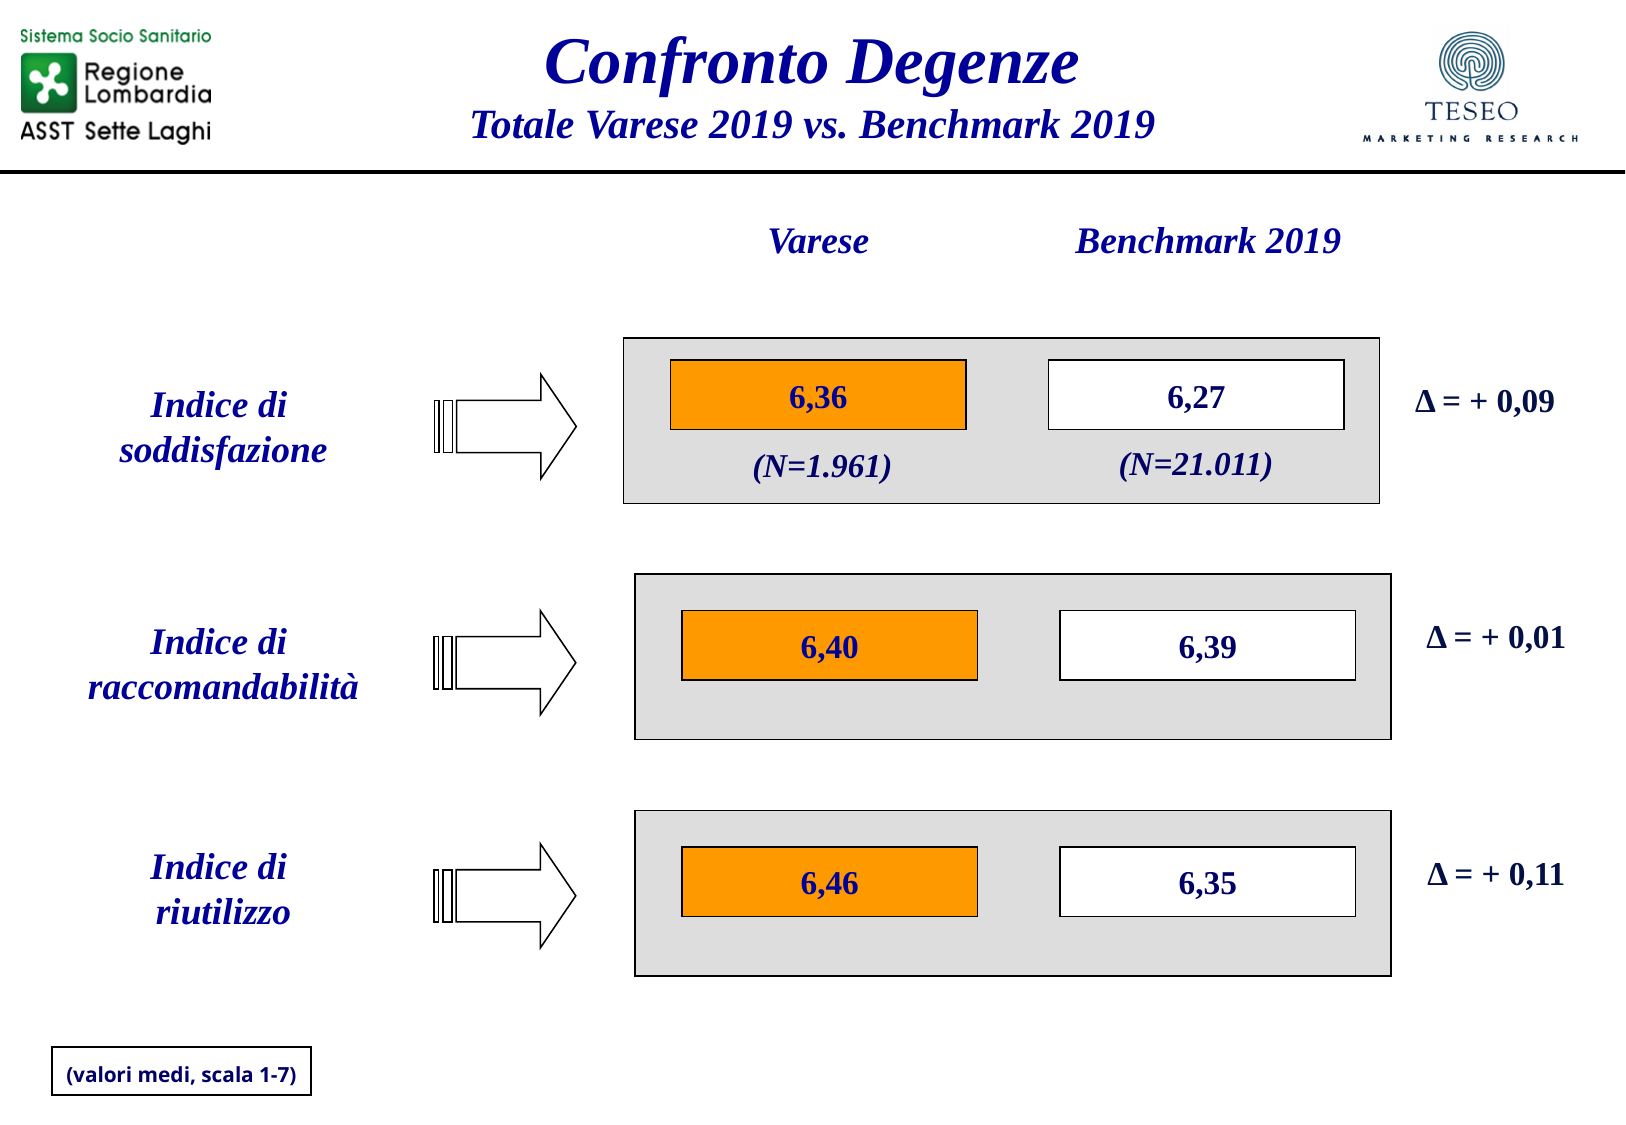

Confronto Degenze
Totale Varese 2019 vs. Benchmark 2019
Varese
Benchmark 2019
6,36
6,27
Indice di
soddisfazione
Δ = + 0,09
(N=21.011)
(N=1.961)
Δ = + 0,01
Indice di
raccomandabilità
6,40
6,39
Indice di
riutilizzo
Δ = + 0,11
6,46
6,35
(valori medi, scala 1-7)